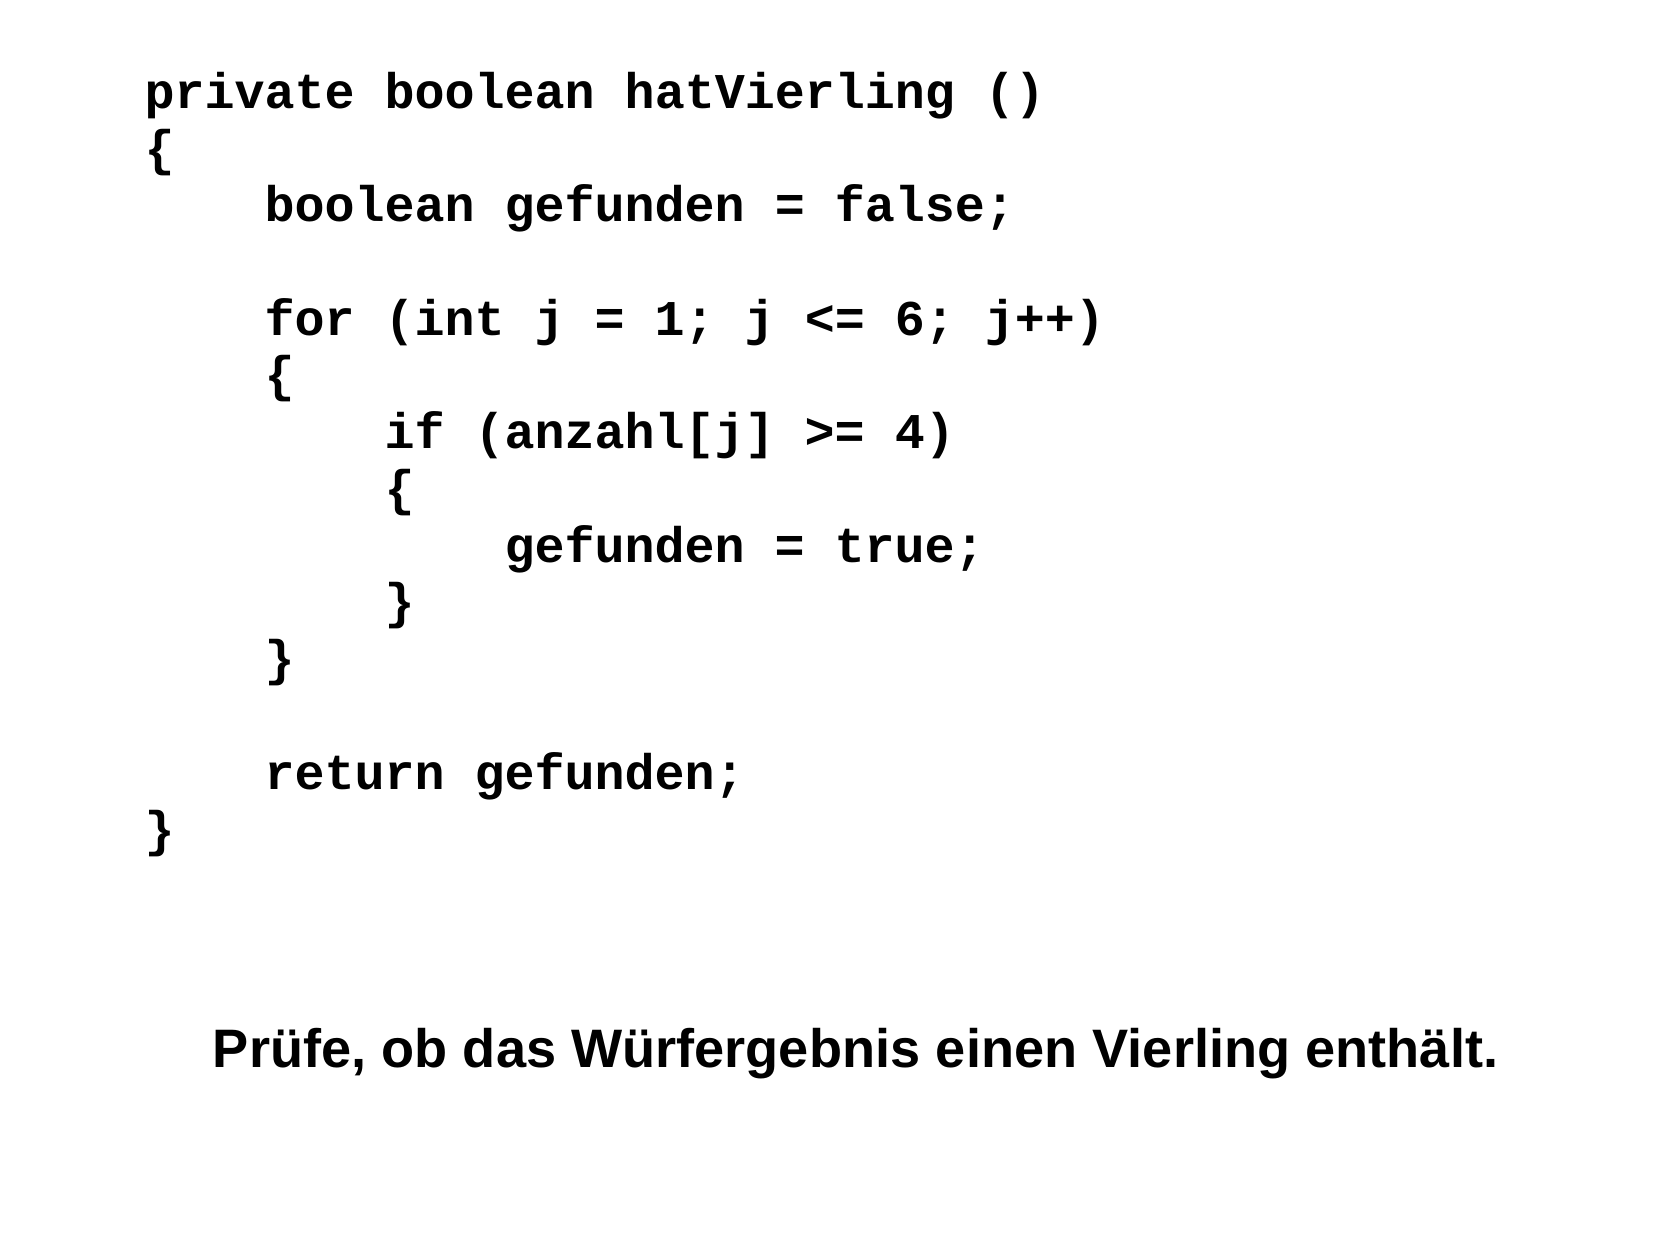

private boolean hatVierling ()
{
 boolean gefunden = false;
 for (int j = 1; j <= 6; j++)
 {
 if (anzahl[j] >= 4)
 {
 gefunden = true;
 }
 }
 return gefunden;
}
Prüfe, ob das Würfergebnis einen Vierling enthält.